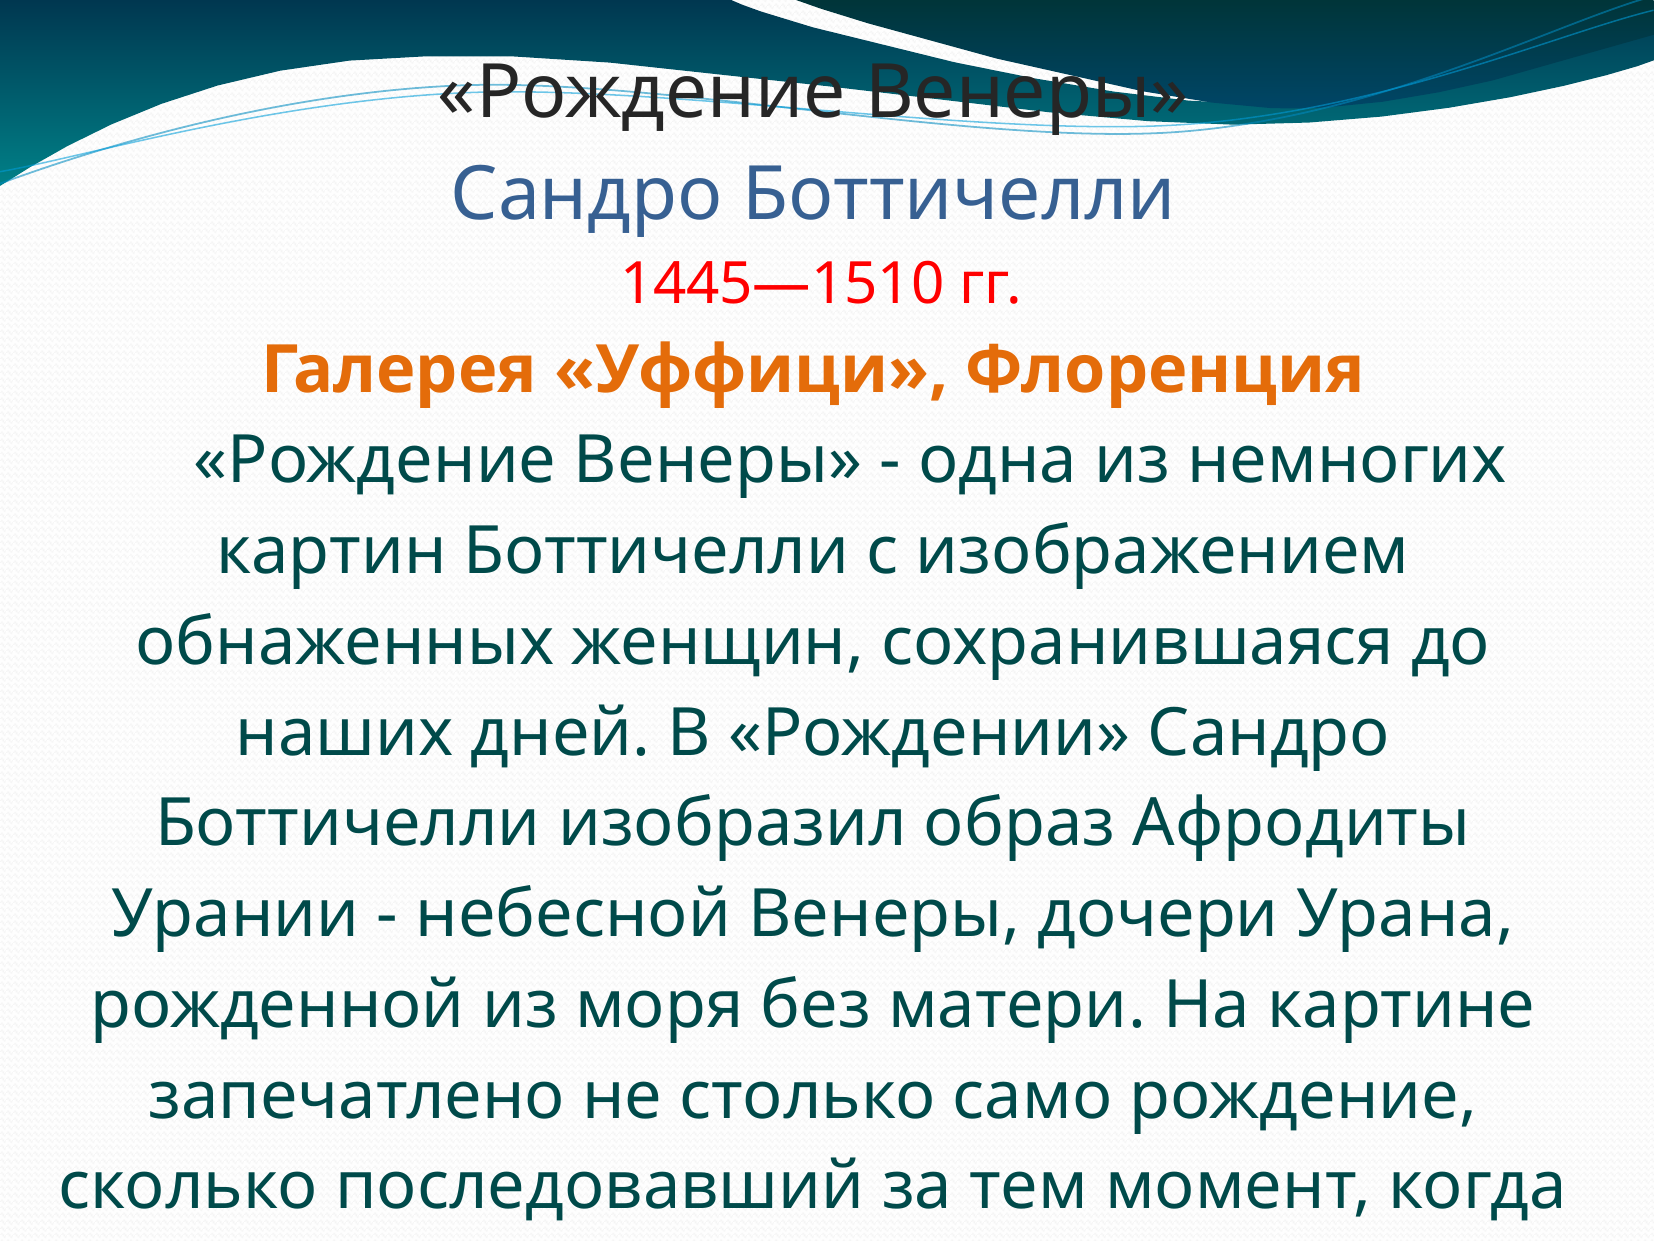

«Рождение Венеры»
Сандро Боттичелли
 1445—1510 гг.
Галерея «Уффици», Флоренция
	«Рождение Венеры» - одна из немногих картин Боттичелли с изображением обнаженных женщин, сохранившаяся до наших дней. В «Рождении» Сандро Боттичелли изобразил образ Афродиты Урании - небесной Венеры, дочери Урана, рожденной из моря без матери. На картине запечатлено не столько само рождение, сколько последовавший за тем момент, когда обнажённая богиня достигает берега в раскрытой раковине. Западный ветер Зефир в объятиях своей супруги Хлориды (рим. Флора) дует на раковину, наполняя воздух цветами, а на берегу богиню встречает одна из граций.